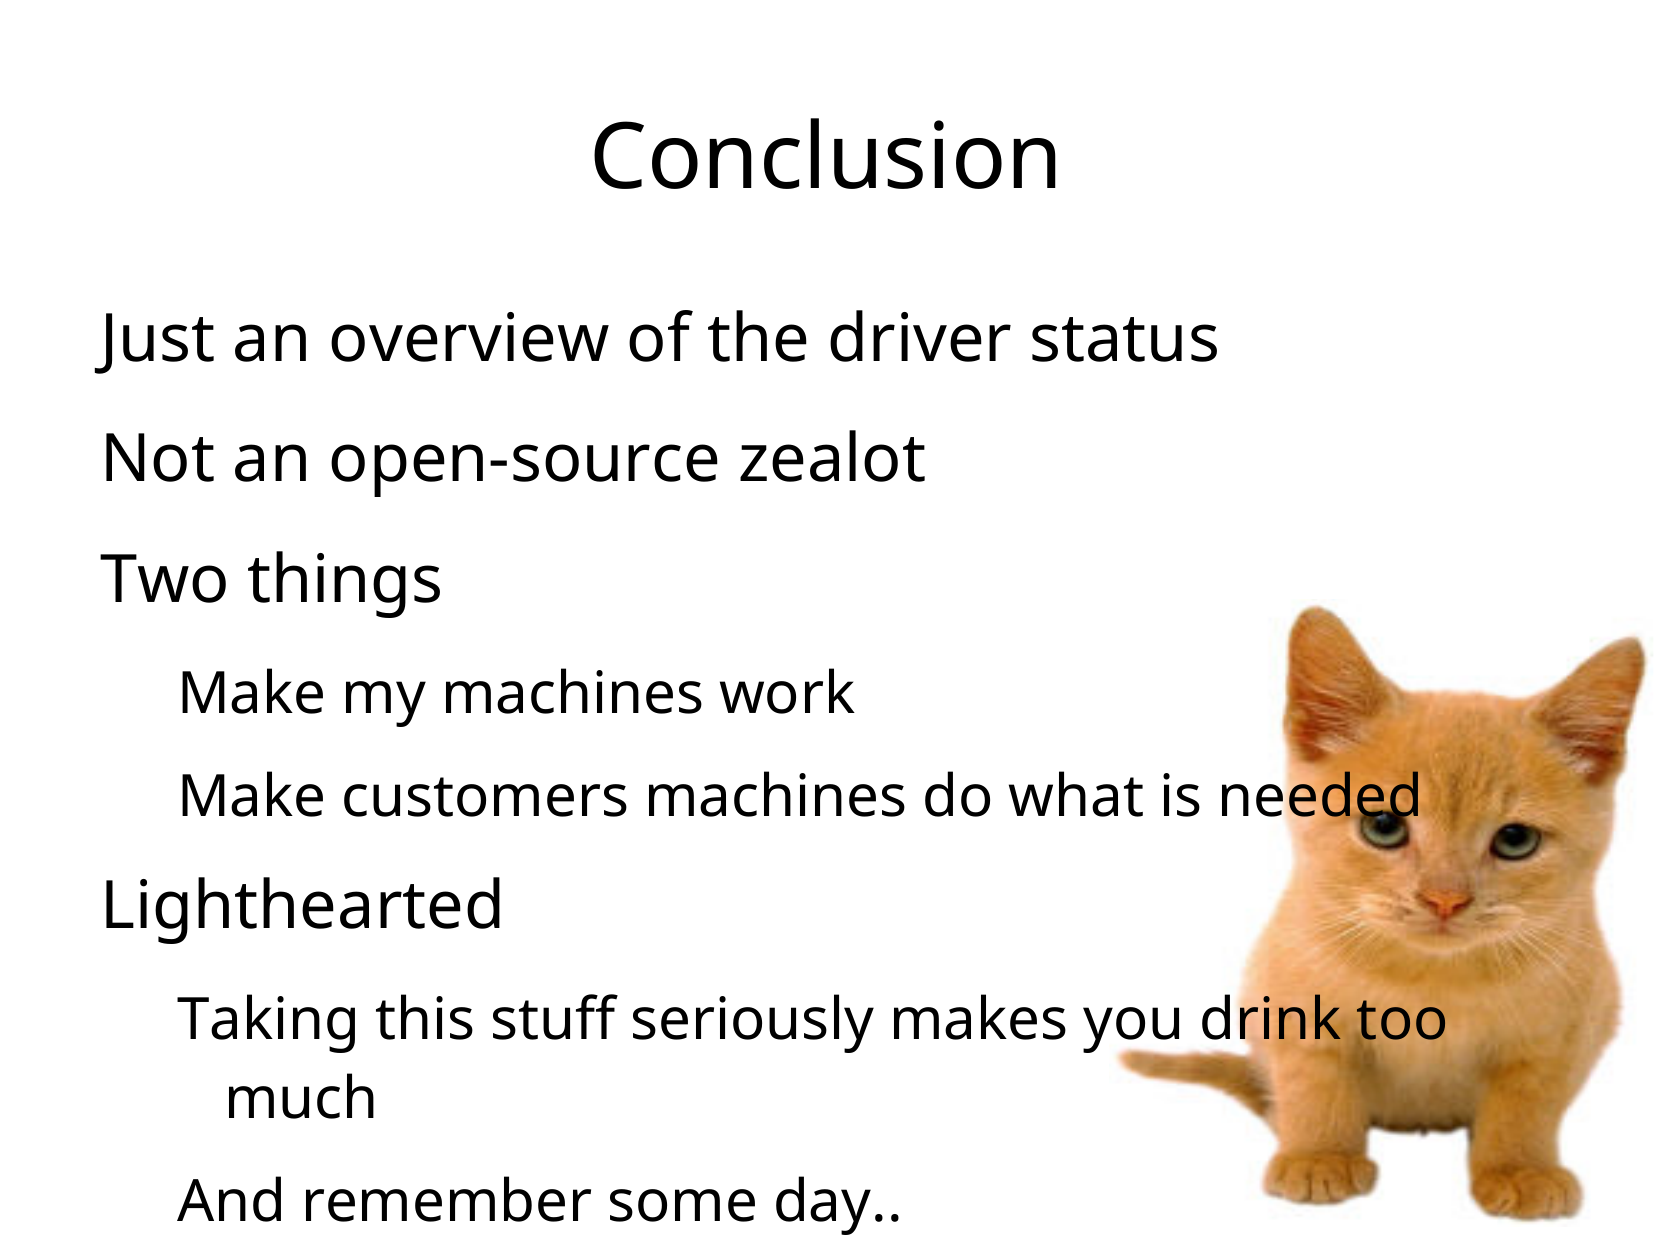

# Conclusion
Just an overview of the driver status
Not an open-source zealot
Two things
Make my machines work
Make customers machines do what is needed
Lighthearted
Taking this stuff seriously makes you drink too much
And remember some day..